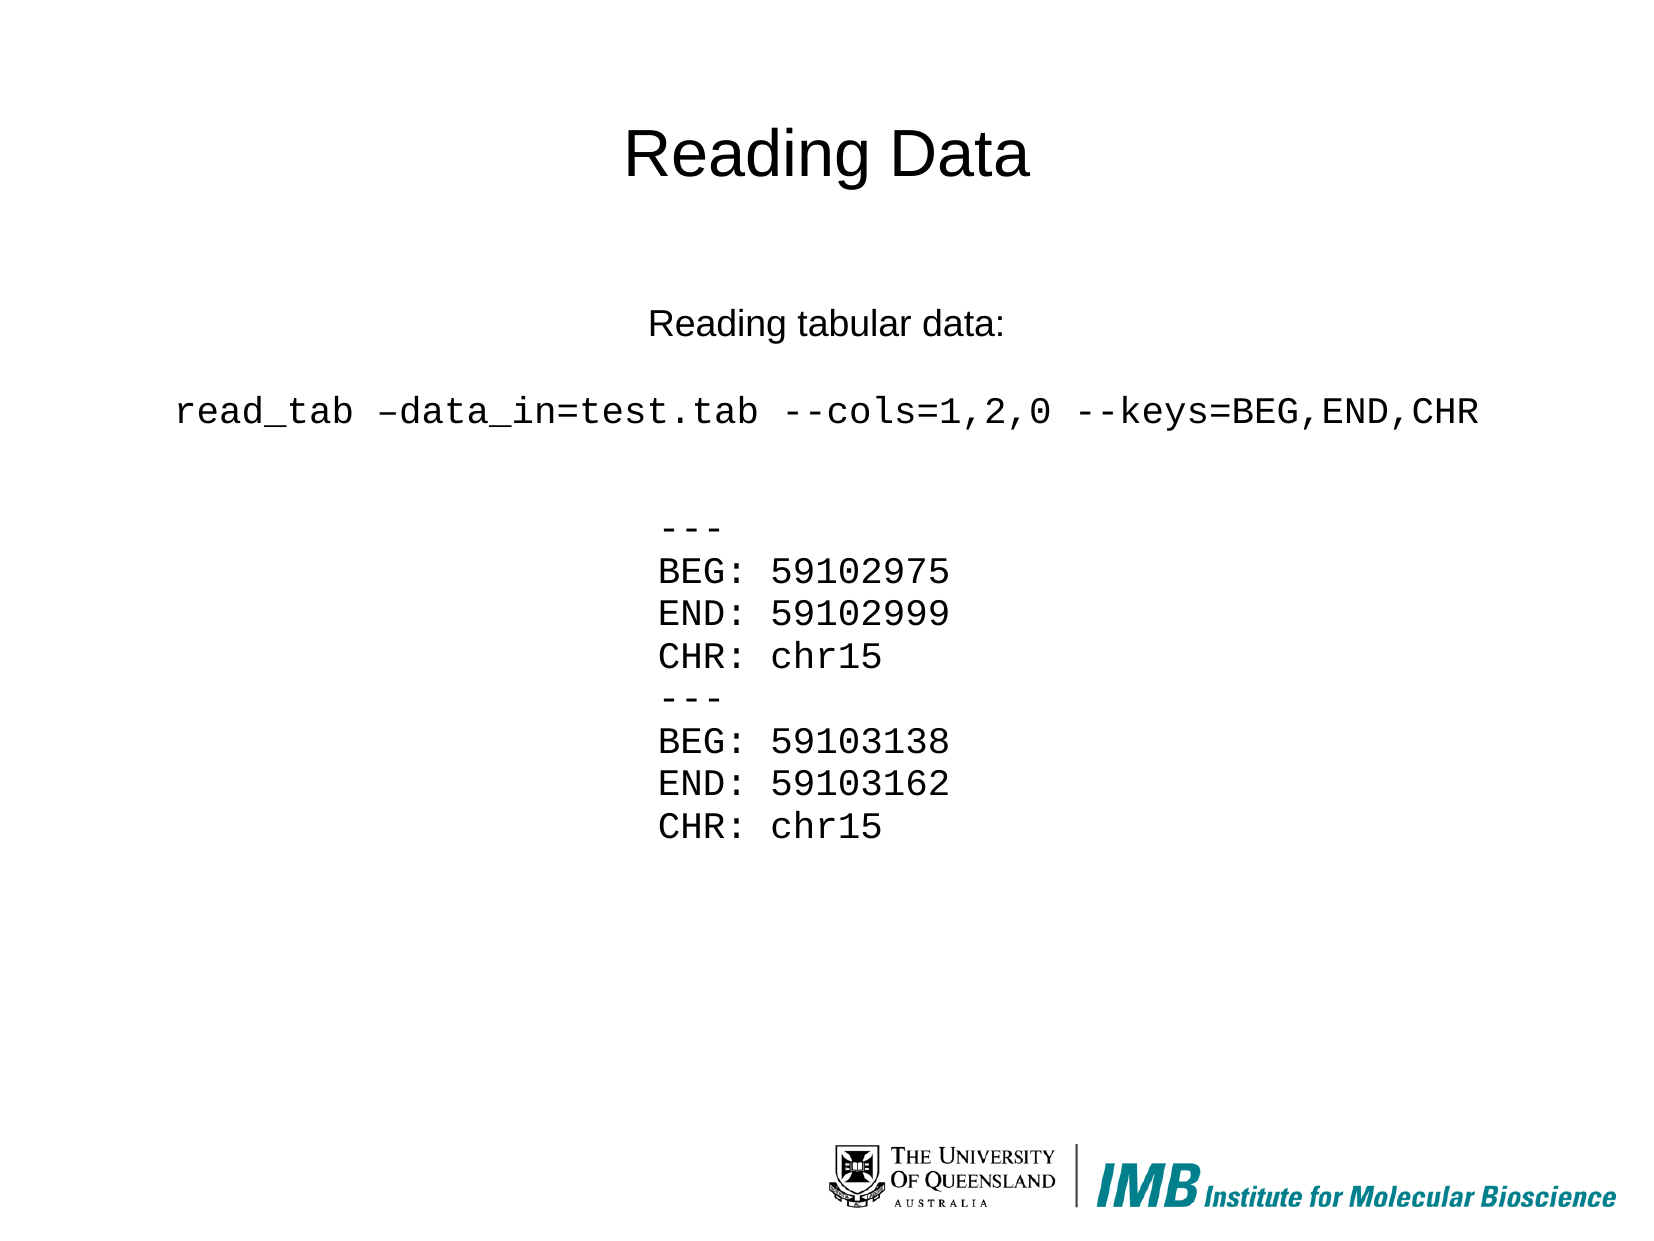

# Reading Data
Reading tabular data:
read_tab –data_in=test.tab --cols=1,2,0 --keys=BEG,END,CHR
---
BEG: 59102975
END: 59102999
CHR: chr15
---
BEG: 59103138
END: 59103162
CHR: chr15